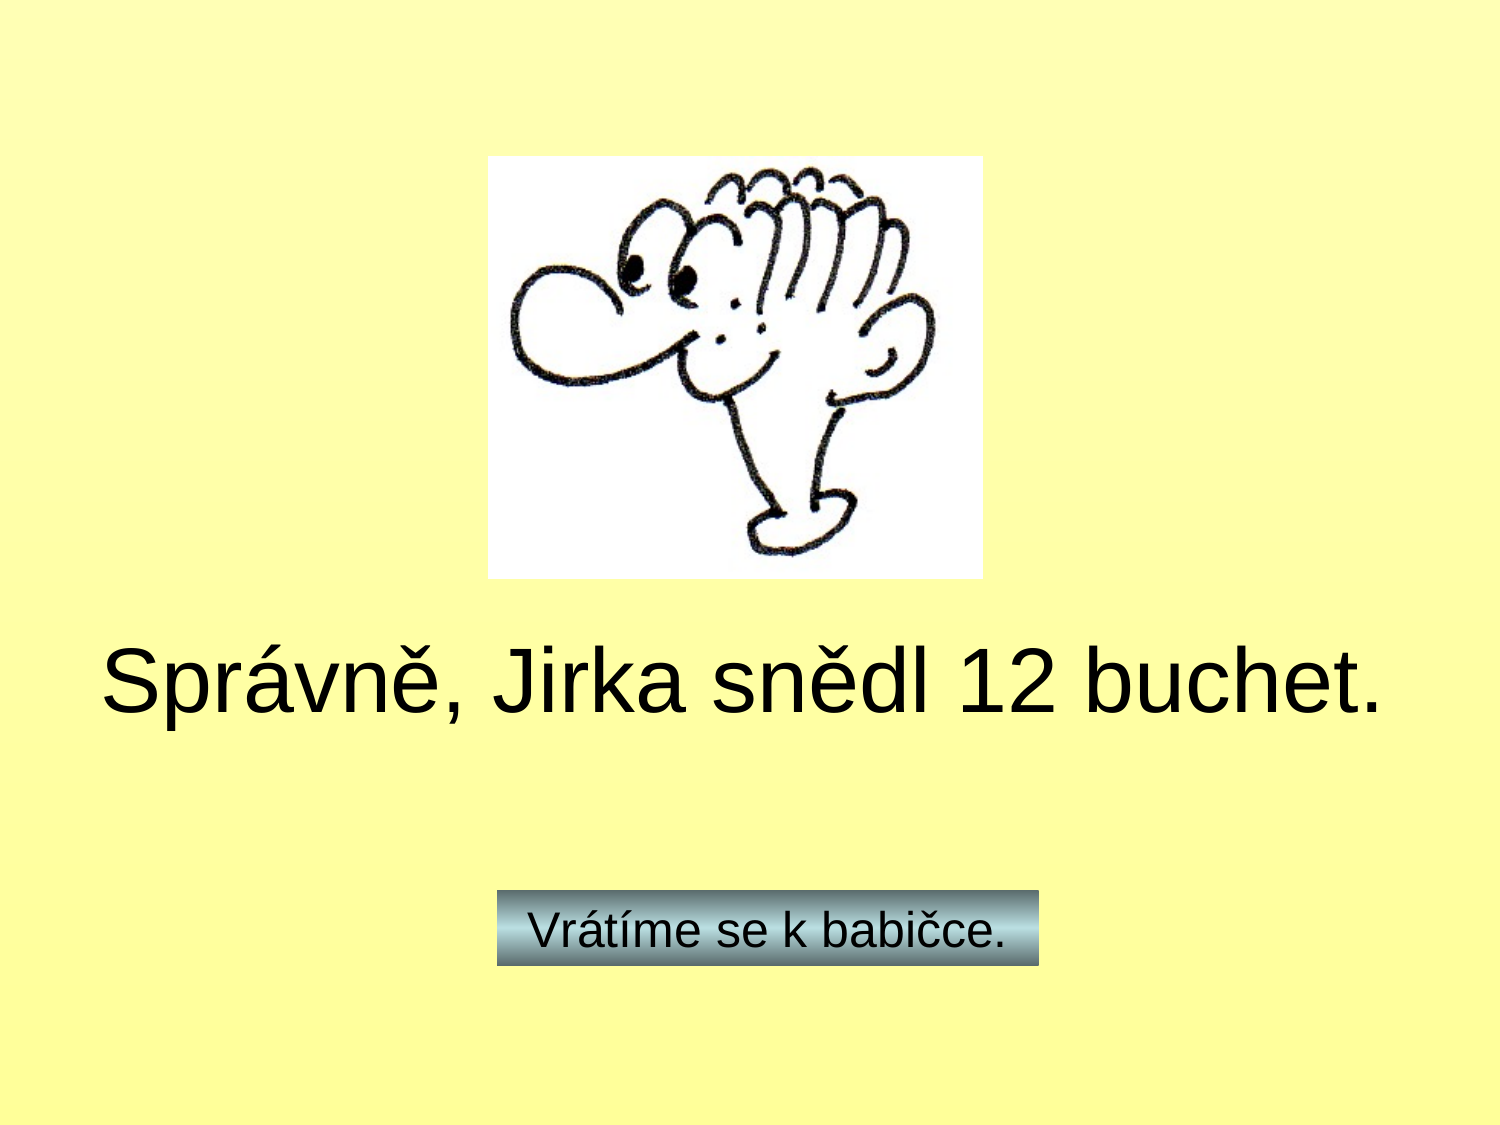

# Správně, Jirka snědl 12 buchet.
Vrátíme se k babičce.